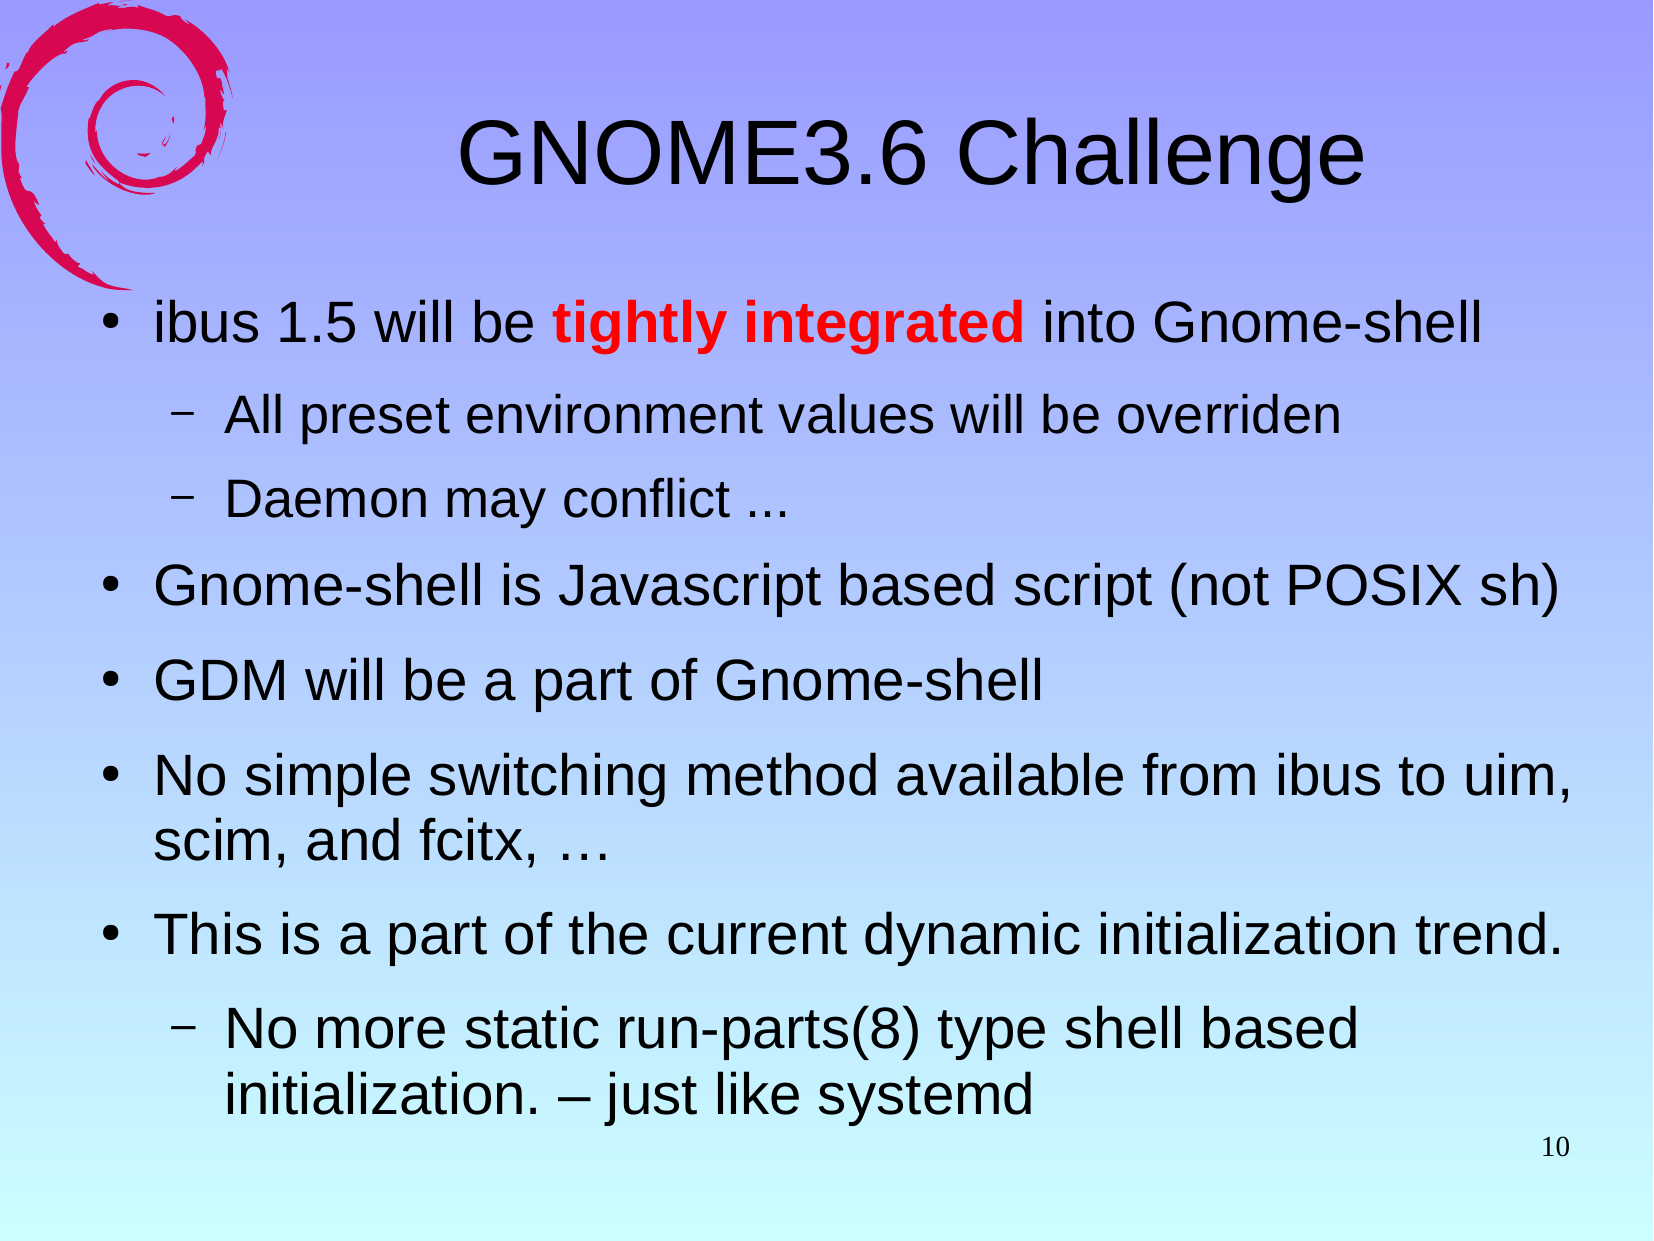

# GNOME3.6 Challenge
ibus 1.5 will be tightly integrated into Gnome-shell
All preset environment values will be overriden
Daemon may conflict ...
Gnome-shell is Javascript based script (not POSIX sh)
GDM will be a part of Gnome-shell
No simple switching method available from ibus to uim, scim, and fcitx, …
This is a part of the current dynamic initialization trend.
No more static run-parts(8) type shell based initialization. – just like systemd
10